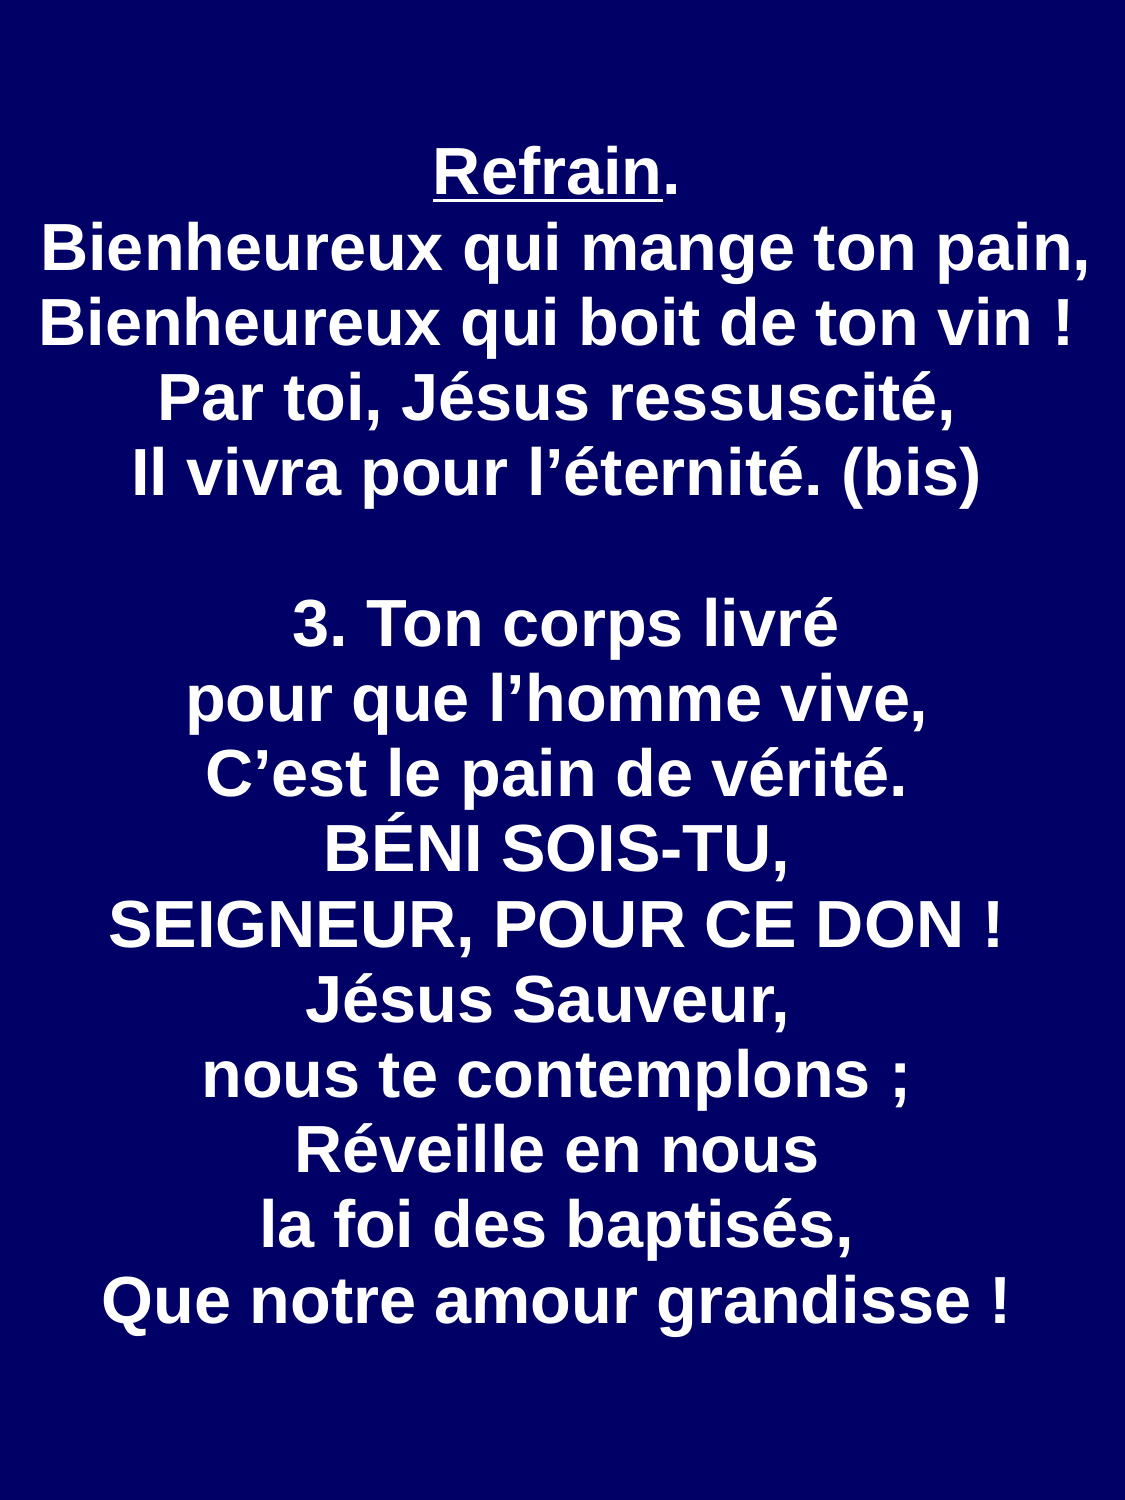

Refrain.
 Bienheureux qui mange ton pain,
Bienheureux qui boit de ton vin !
Par toi, Jésus ressuscité,
Il vivra pour l’éternité. (bis)
 3. Ton corps livré
pour que l’homme vive,
C’est le pain de vérité.
BÉNI SOIS-TU,
SEIGNEUR, POUR CE DON !
Jésus Sauveur,
nous te contemplons ;
Réveille en nous
la foi des baptisés,
Que notre amour grandisse !